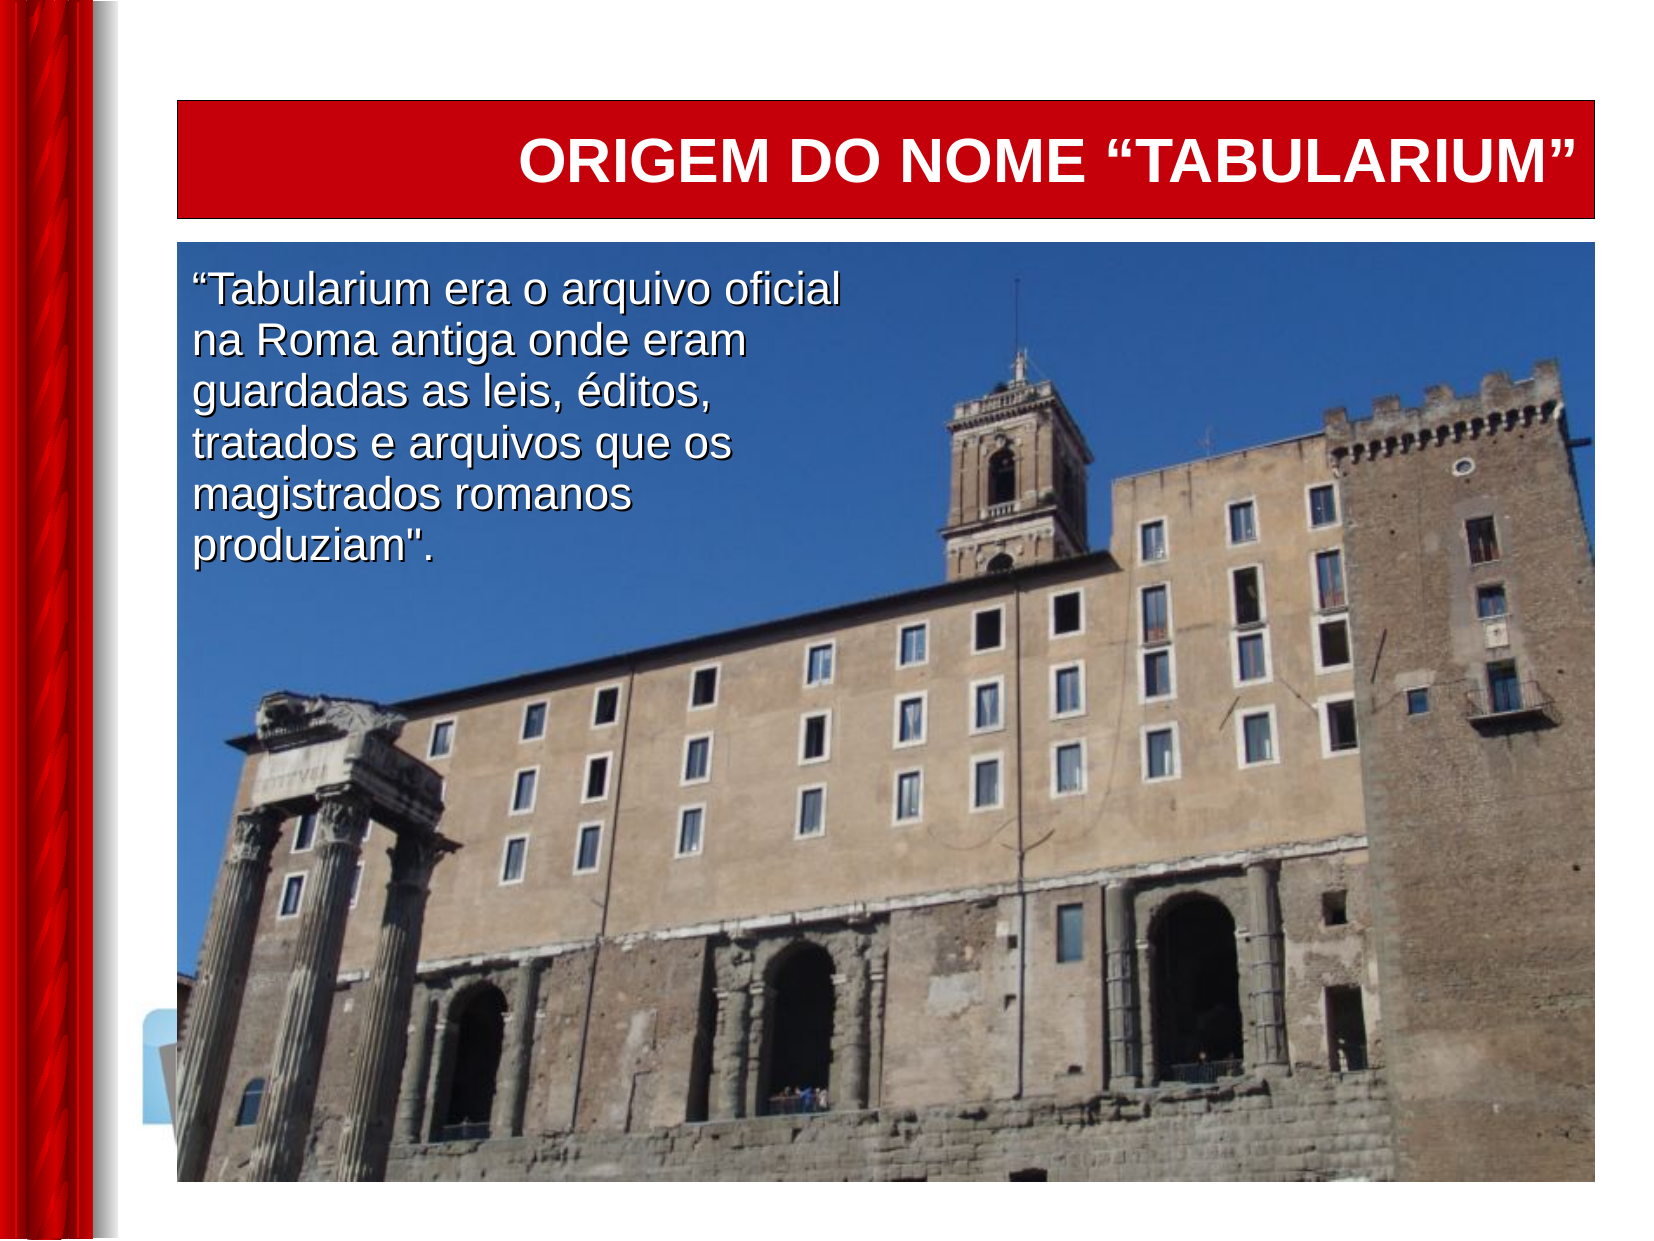

ORIGEM DO NOME “TABULARIUM”
“Tabularium era o arquivo oficial na Roma antiga onde eram guardadas as leis, éditos, tratados e arquivos que os magistrados romanos produziam".
17